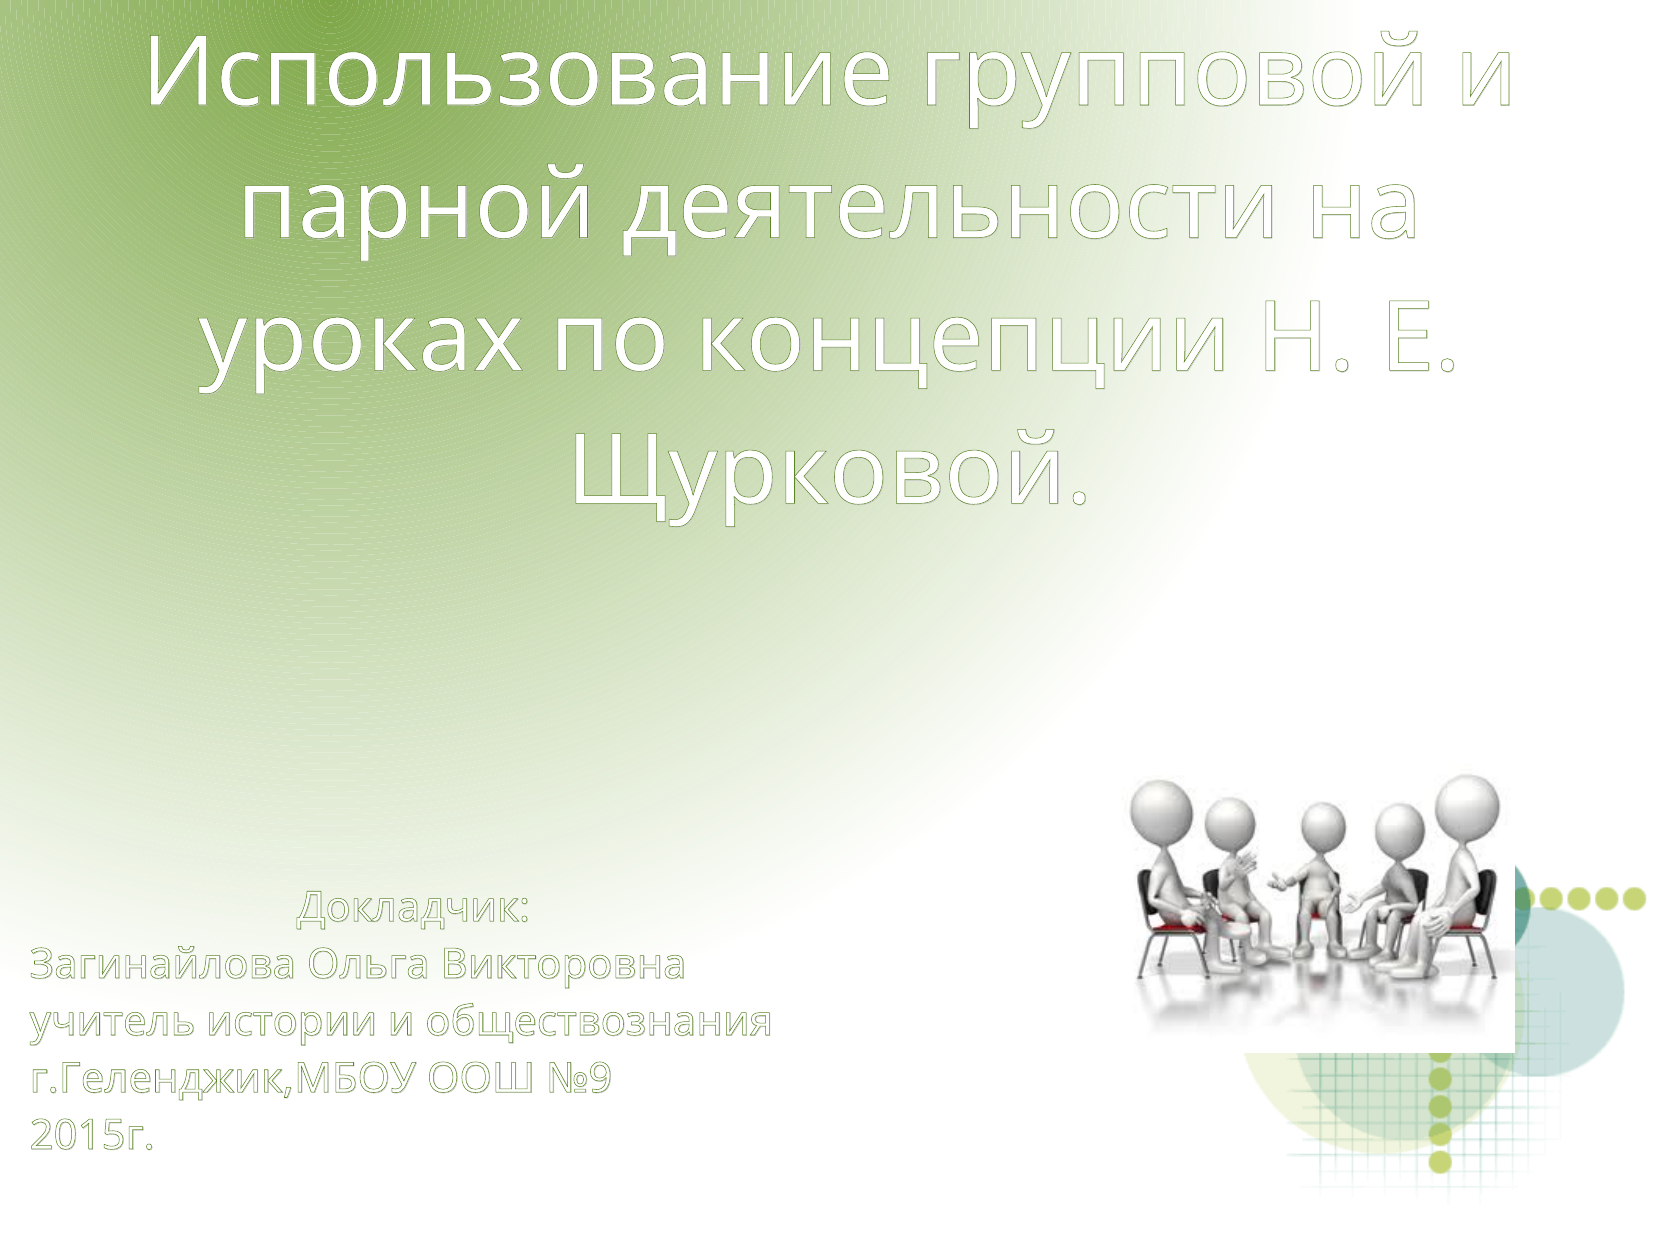

# Использование групповой и парной деятельности на уроках по концепции Н. Е. Щурковой.
Докладчик:
Загинайлова Ольга Викторовна
учитель истории и обществознания
г.Геленджик,МБОУ ООШ №9
2015г.